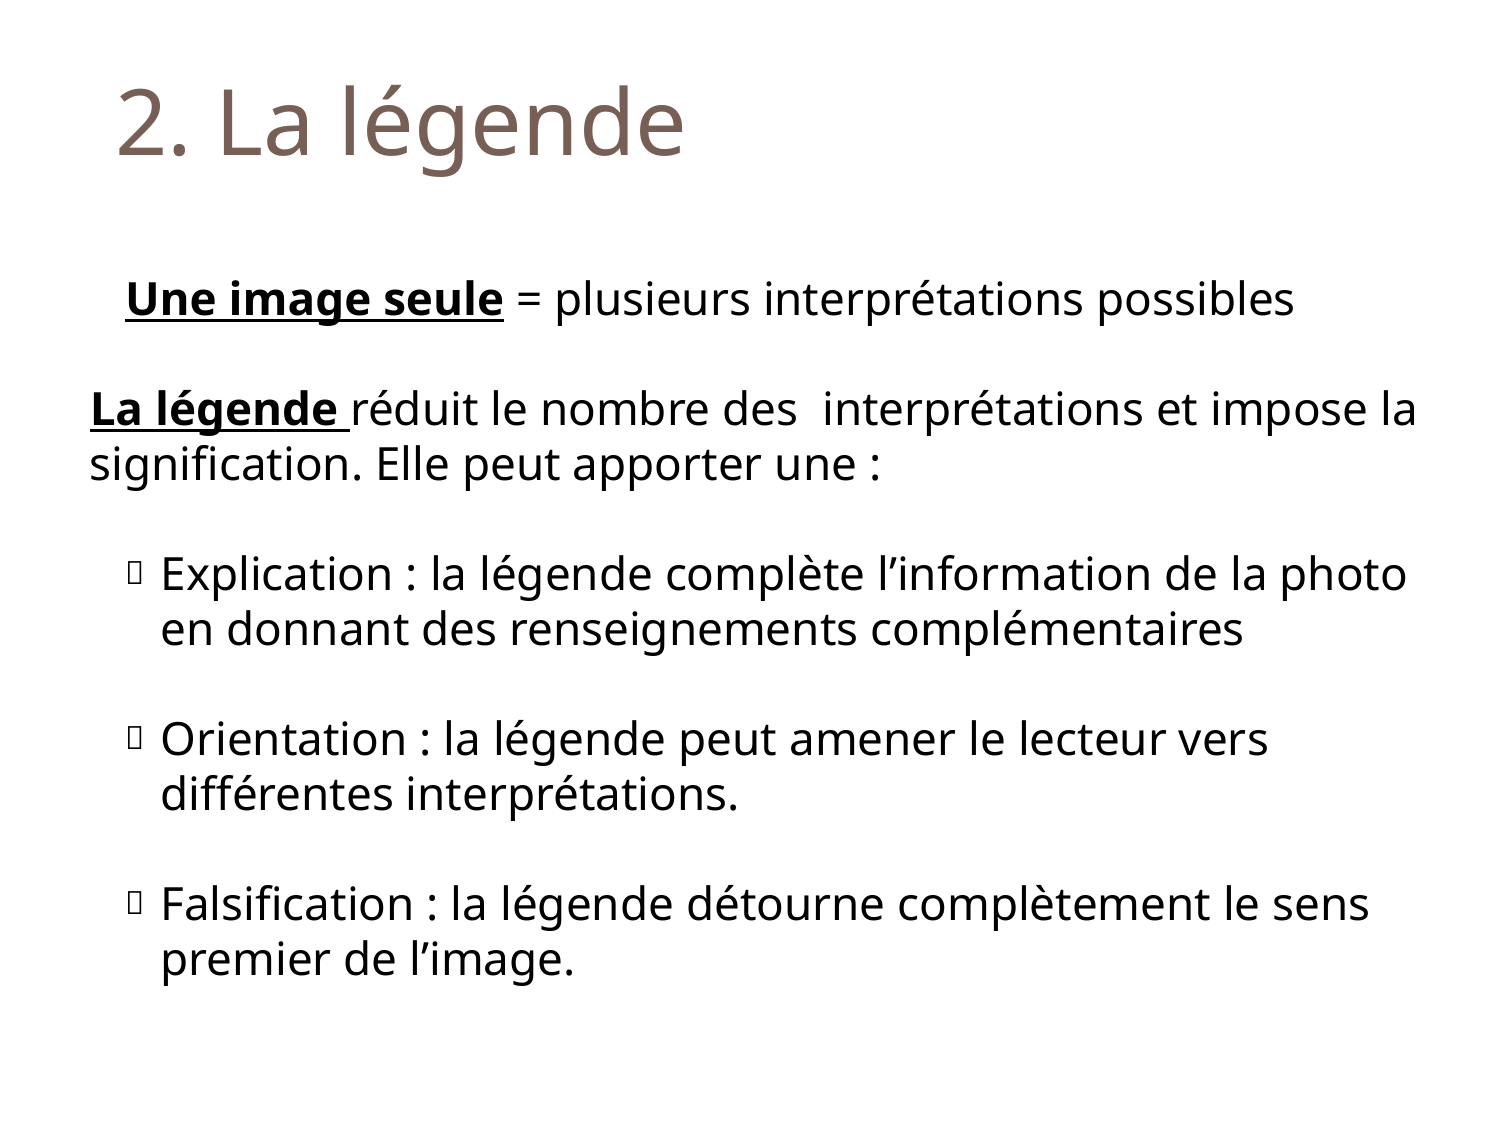

2. La légende
Une image seule = plusieurs interprétations possibles
La légende réduit le nombre des interprétations et impose la signification. Elle peut apporter une :
Explication : la légende complète l’information de la photo en donnant des renseignements complémentaires
Orientation : la légende peut amener le lecteur vers différentes interprétations.
Falsification : la légende détourne complètement le sens premier de l’image.